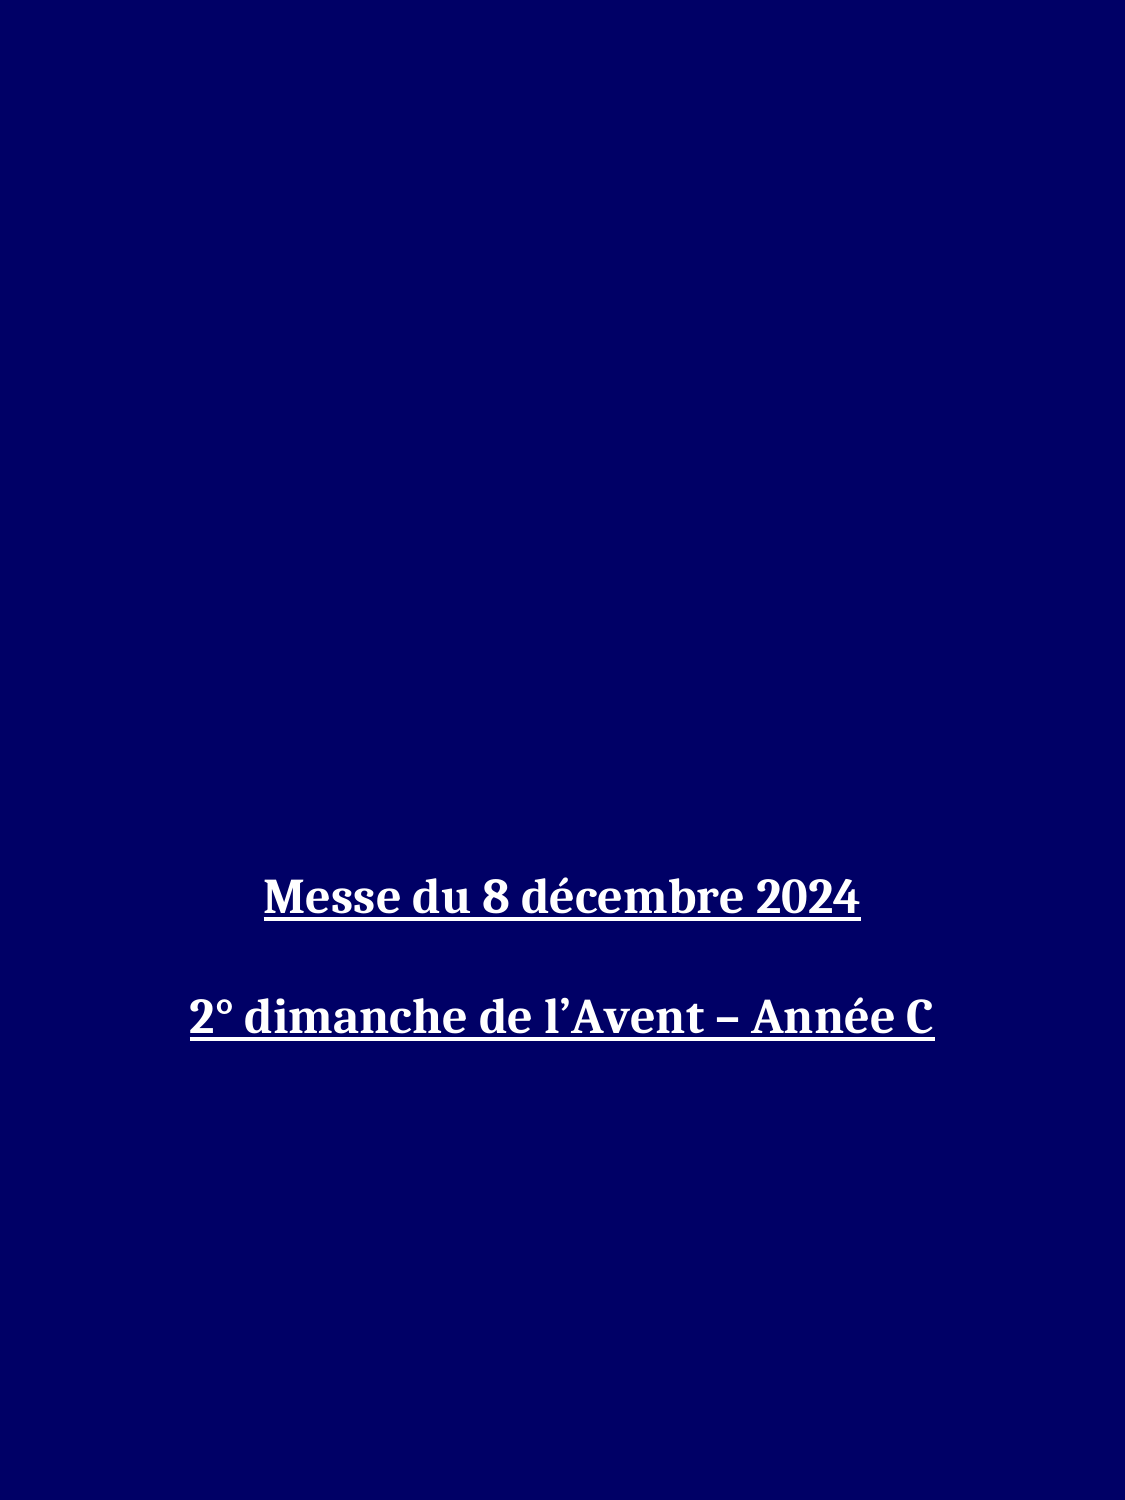

Messe du 8 décembre 2024
2° dimanche de l’Avent – Année C